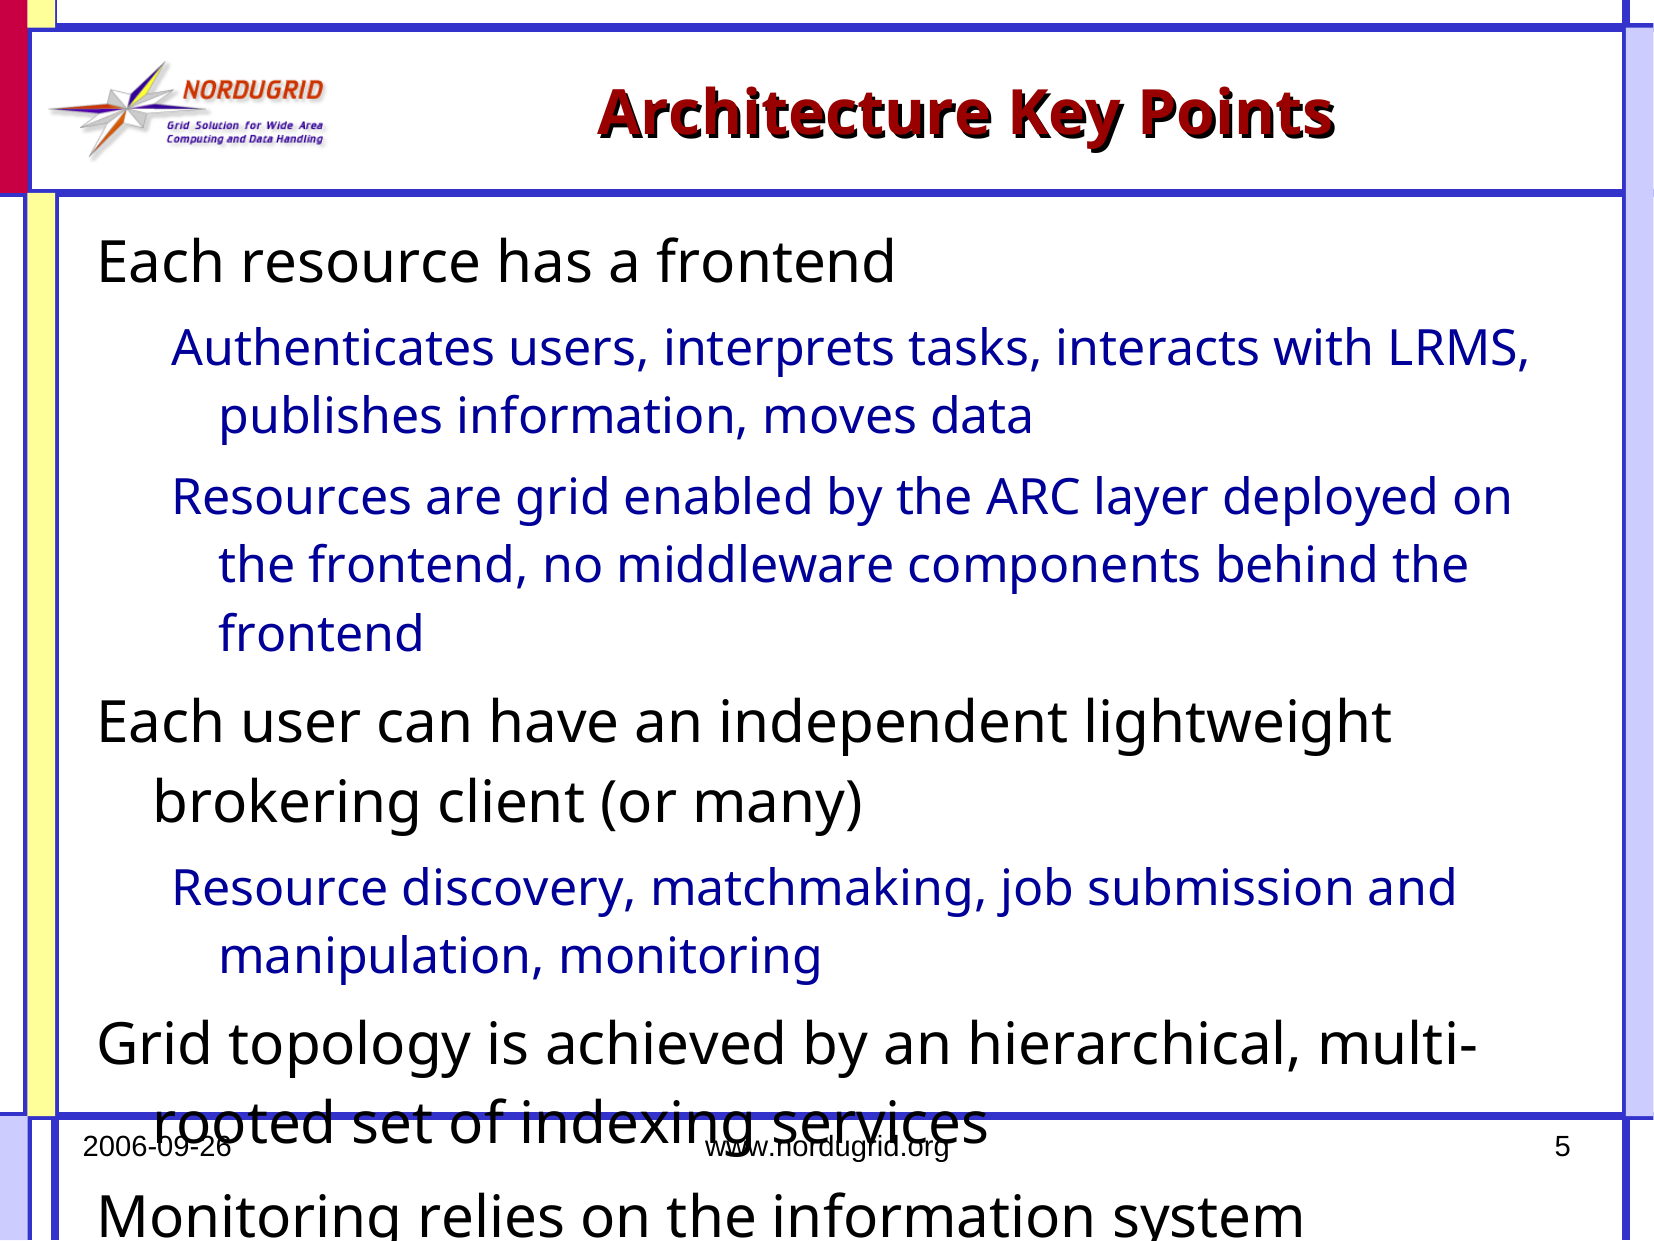

# Architecture Key Points
Each resource has a frontend
Authenticates users, interprets tasks, interacts with LRMS, publishes information, moves data
Resources are grid enabled by the ARC layer deployed on the frontend, no middleware components behind the frontend
Each user can have an independent lightweight brokering client (or many)
Resource discovery, matchmaking, job submission and manipulation, monitoring
Grid topology is achieved by an hierarchical, multi-rooted set of indexing services
Monitoring relies on the information system
2006-09-26
www.nordugrid.org
5